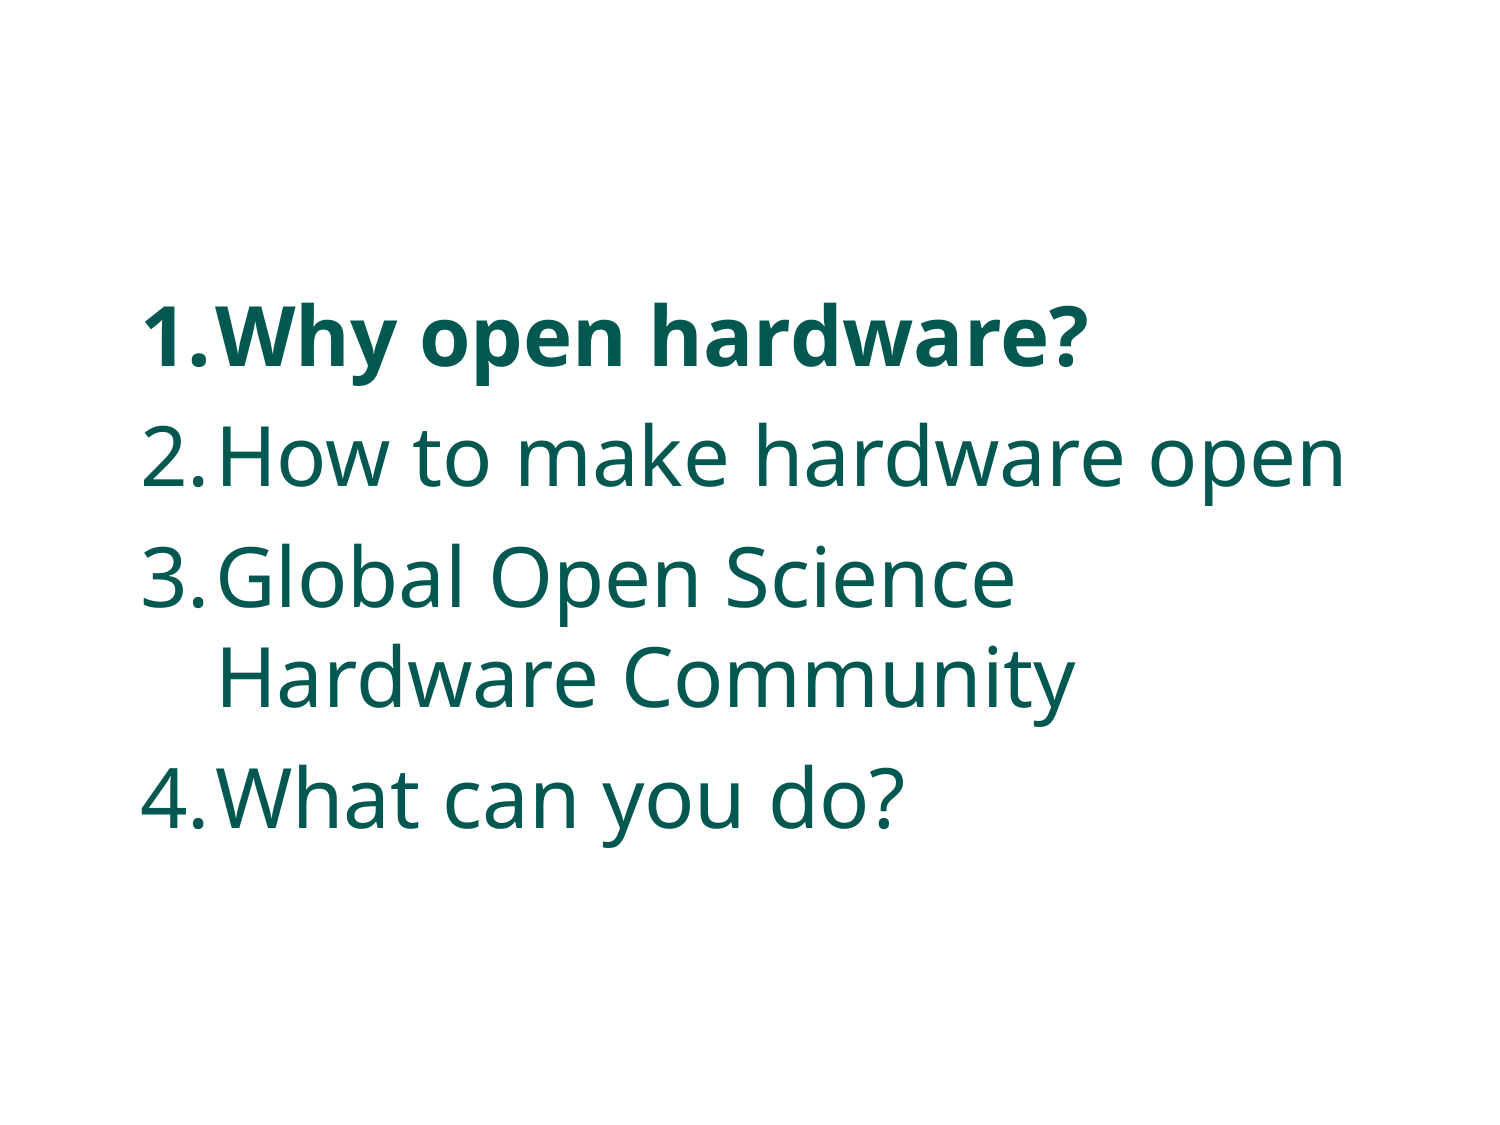

Why open hardware?
How to make hardware open
Global Open Science Hardware Community
What can you do?